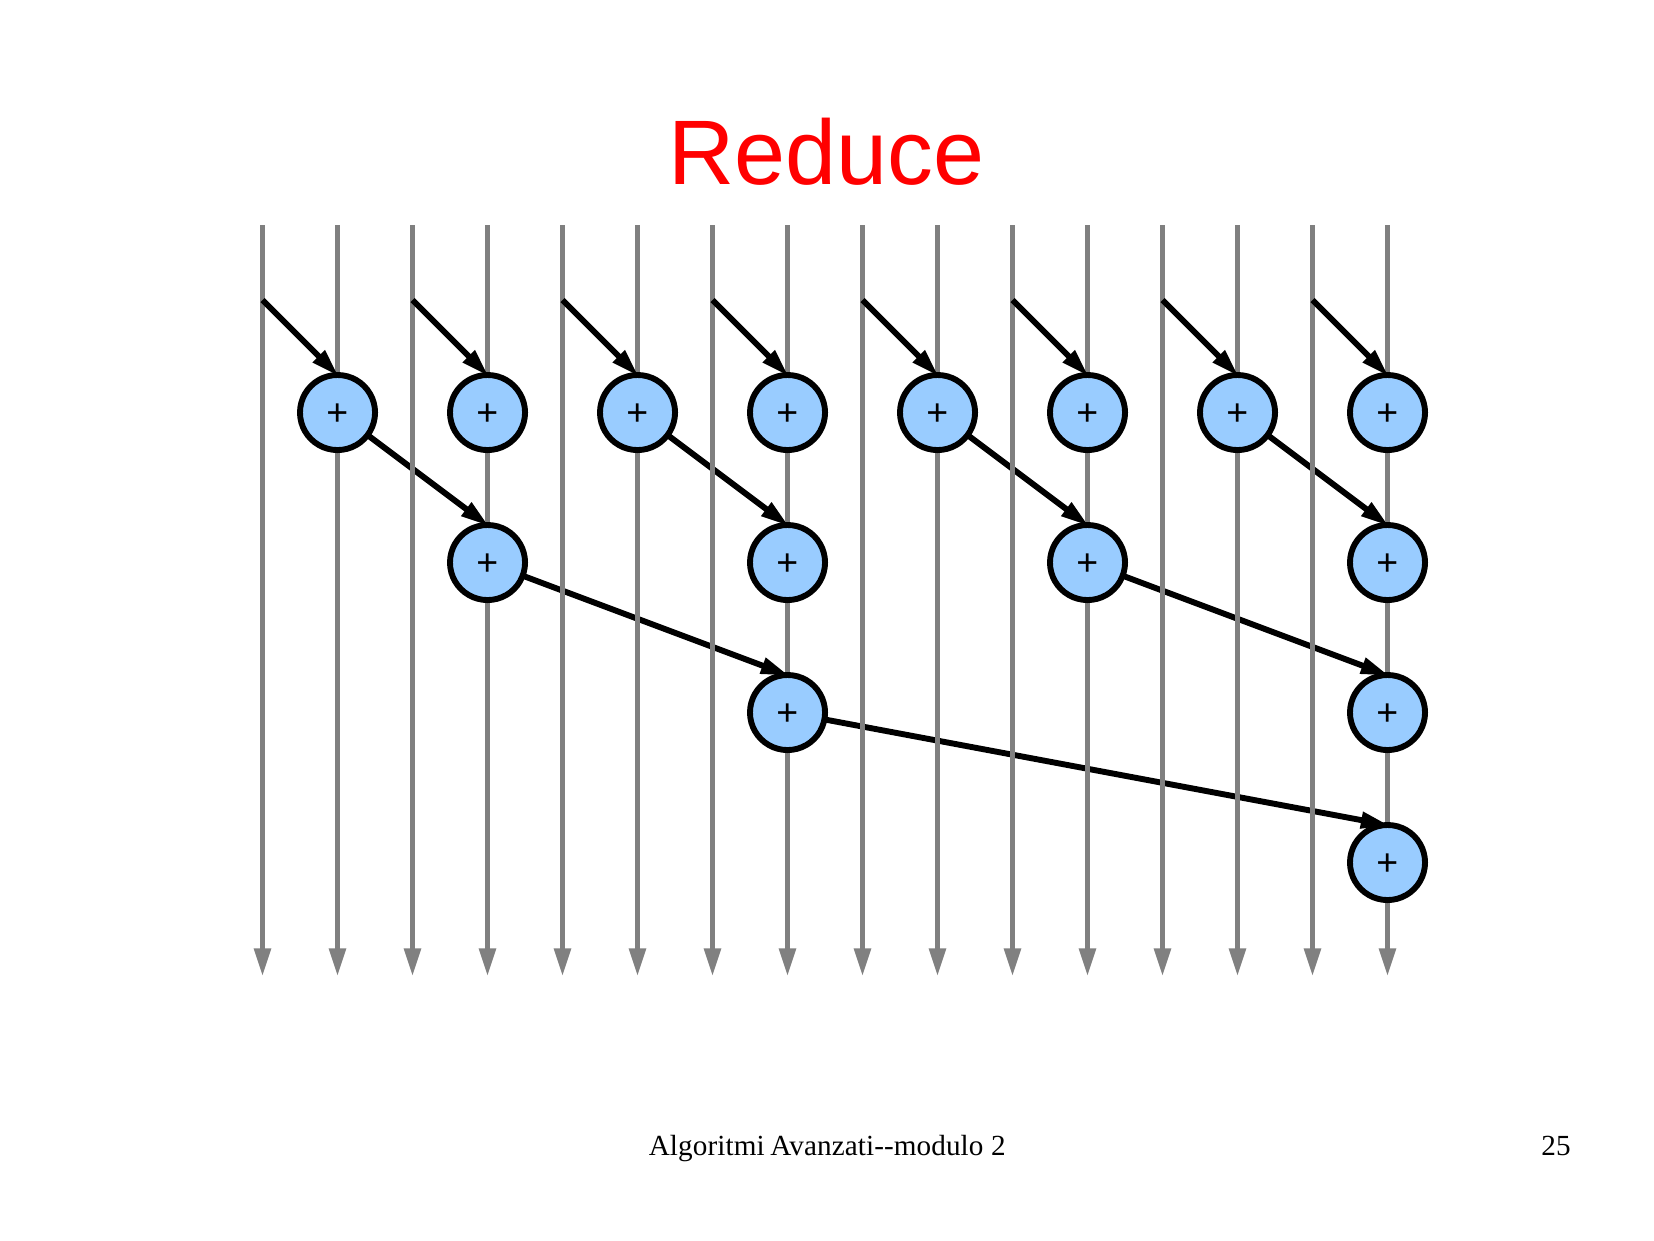

# Reduce
+
+
+
+
+
+
+
+
+
+
+
+
+
+
+
Algoritmi Avanzati--modulo 2
25